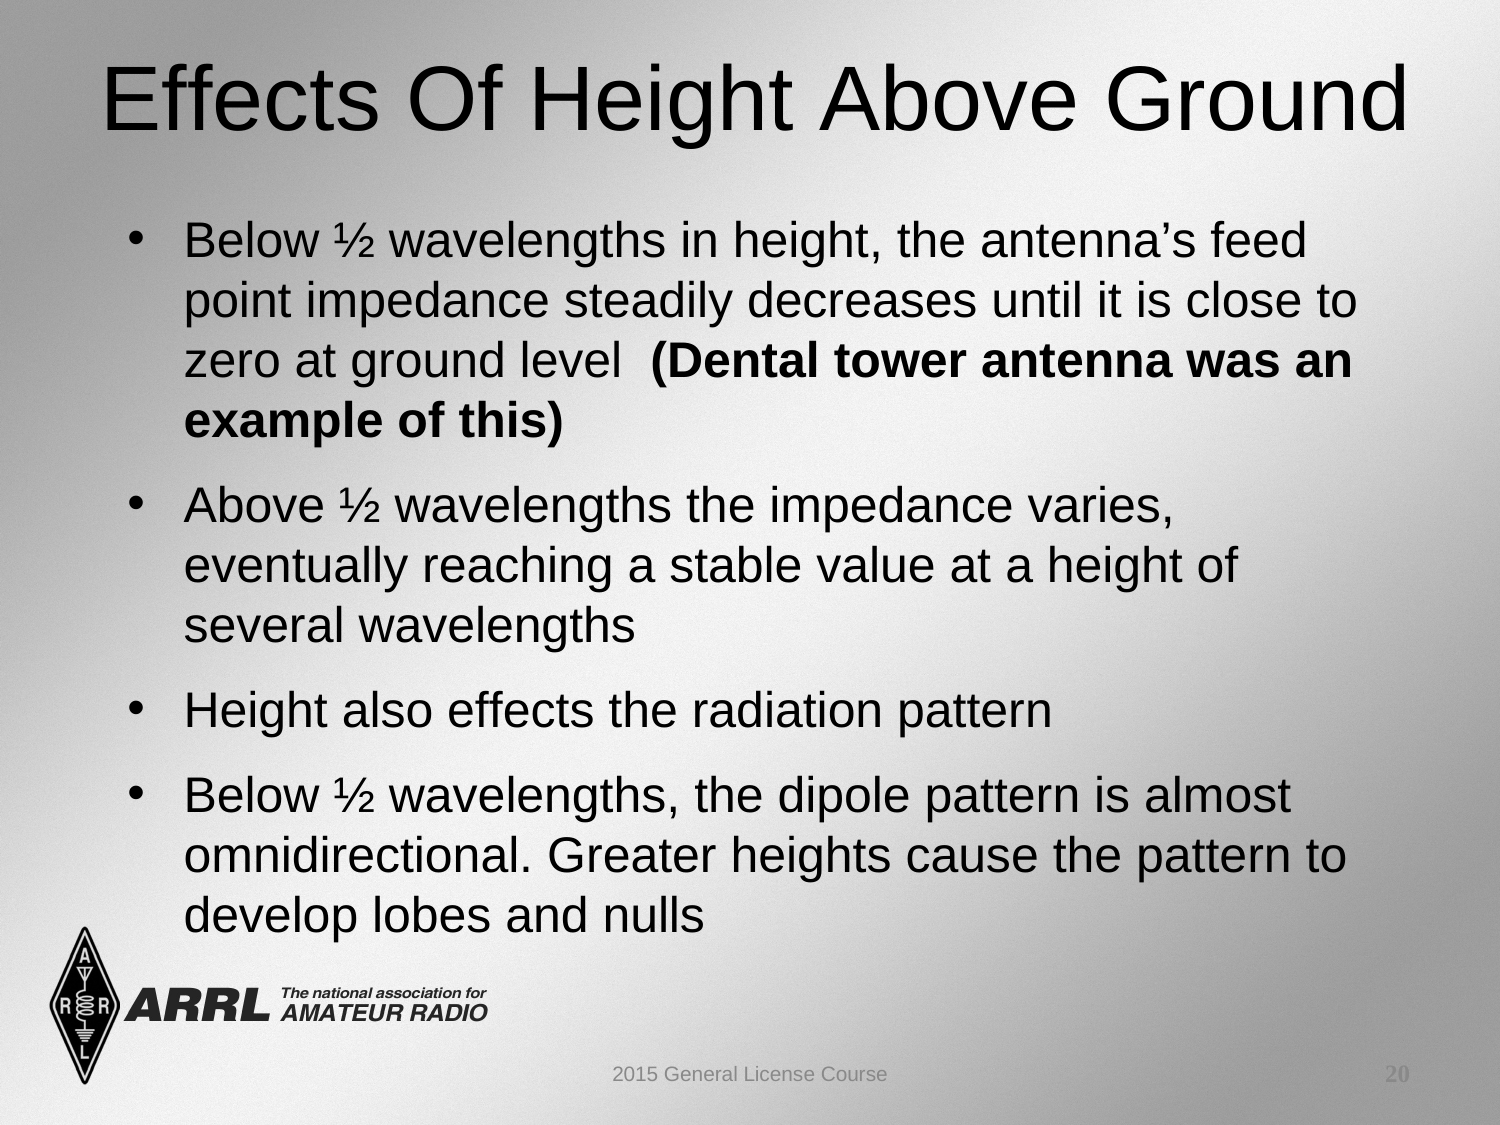

Effects Of Height Above Ground
Below ½ wavelengths in height, the antenna’s feed point impedance steadily decreases until it is close to zero at ground level (Dental tower antenna was an example of this)
Above ½ wavelengths the impedance varies, eventually reaching a stable value at a height of several wavelengths
Height also effects the radiation pattern
Below ½ wavelengths, the dipole pattern is almost omnidirectional. Greater heights cause the pattern to develop lobes and nulls
2015 General License Course